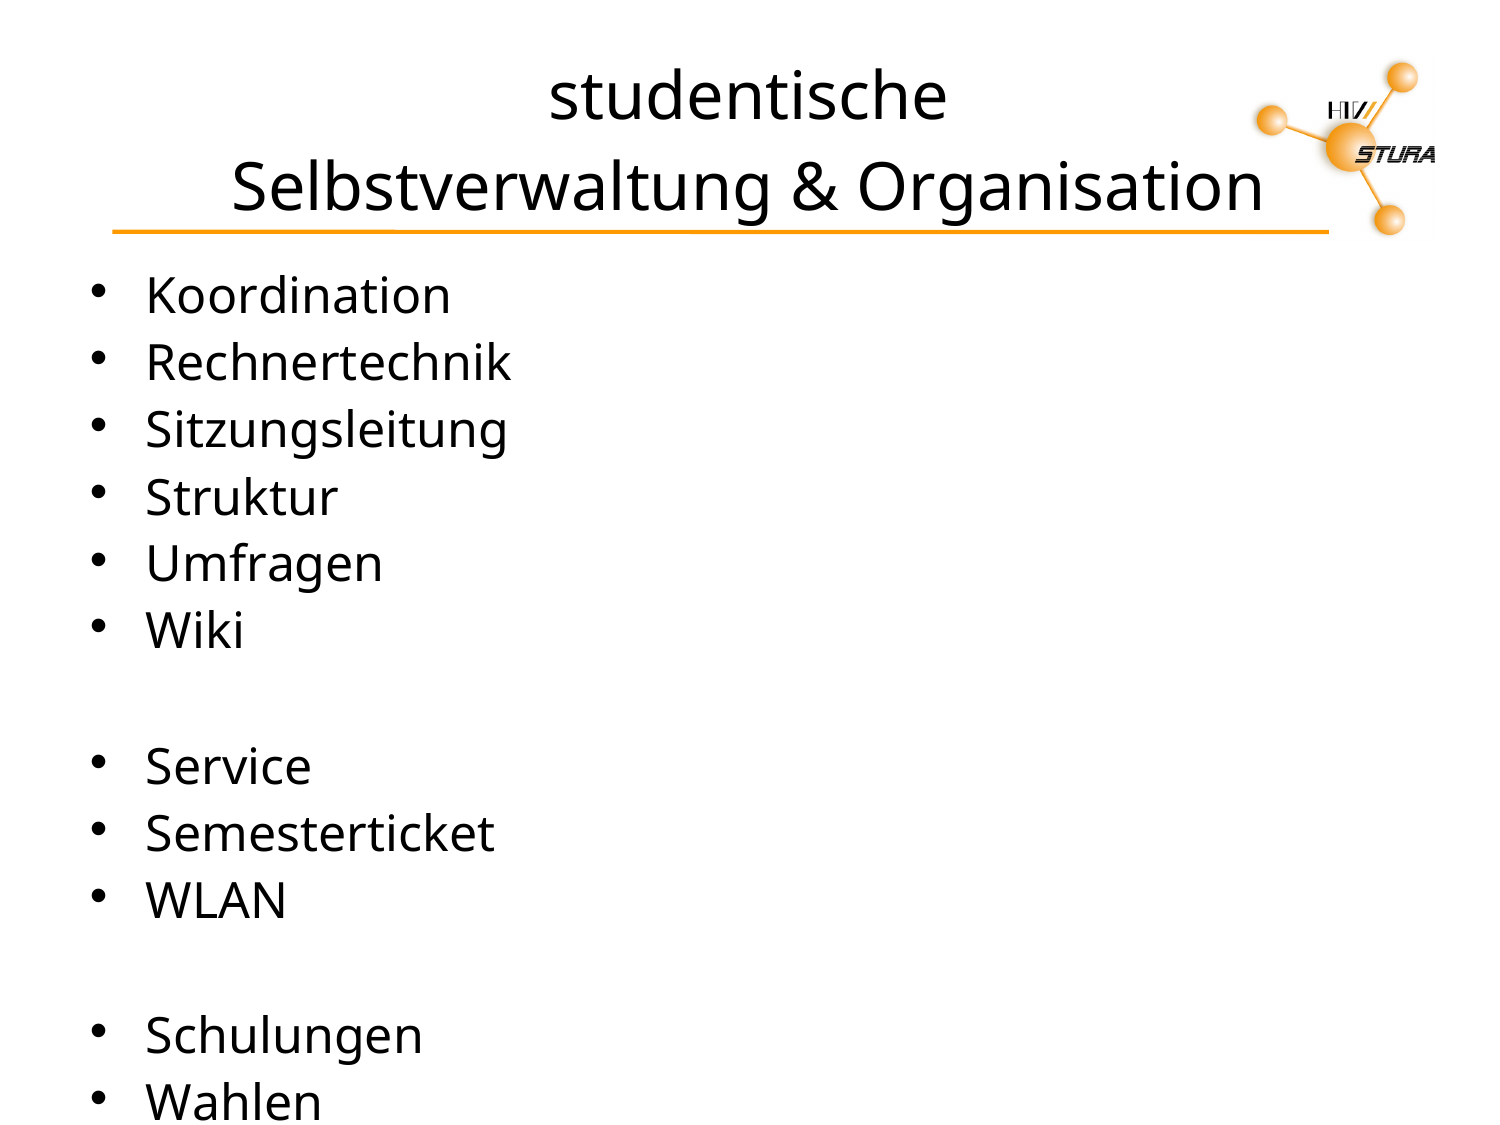

# studentische Selbstverwaltung & Organisation
Koordination
Rechnertechnik
Sitzungsleitung
Struktur
Umfragen
Wiki
Service
Semesterticket
WLAN
Schulungen
Wahlen